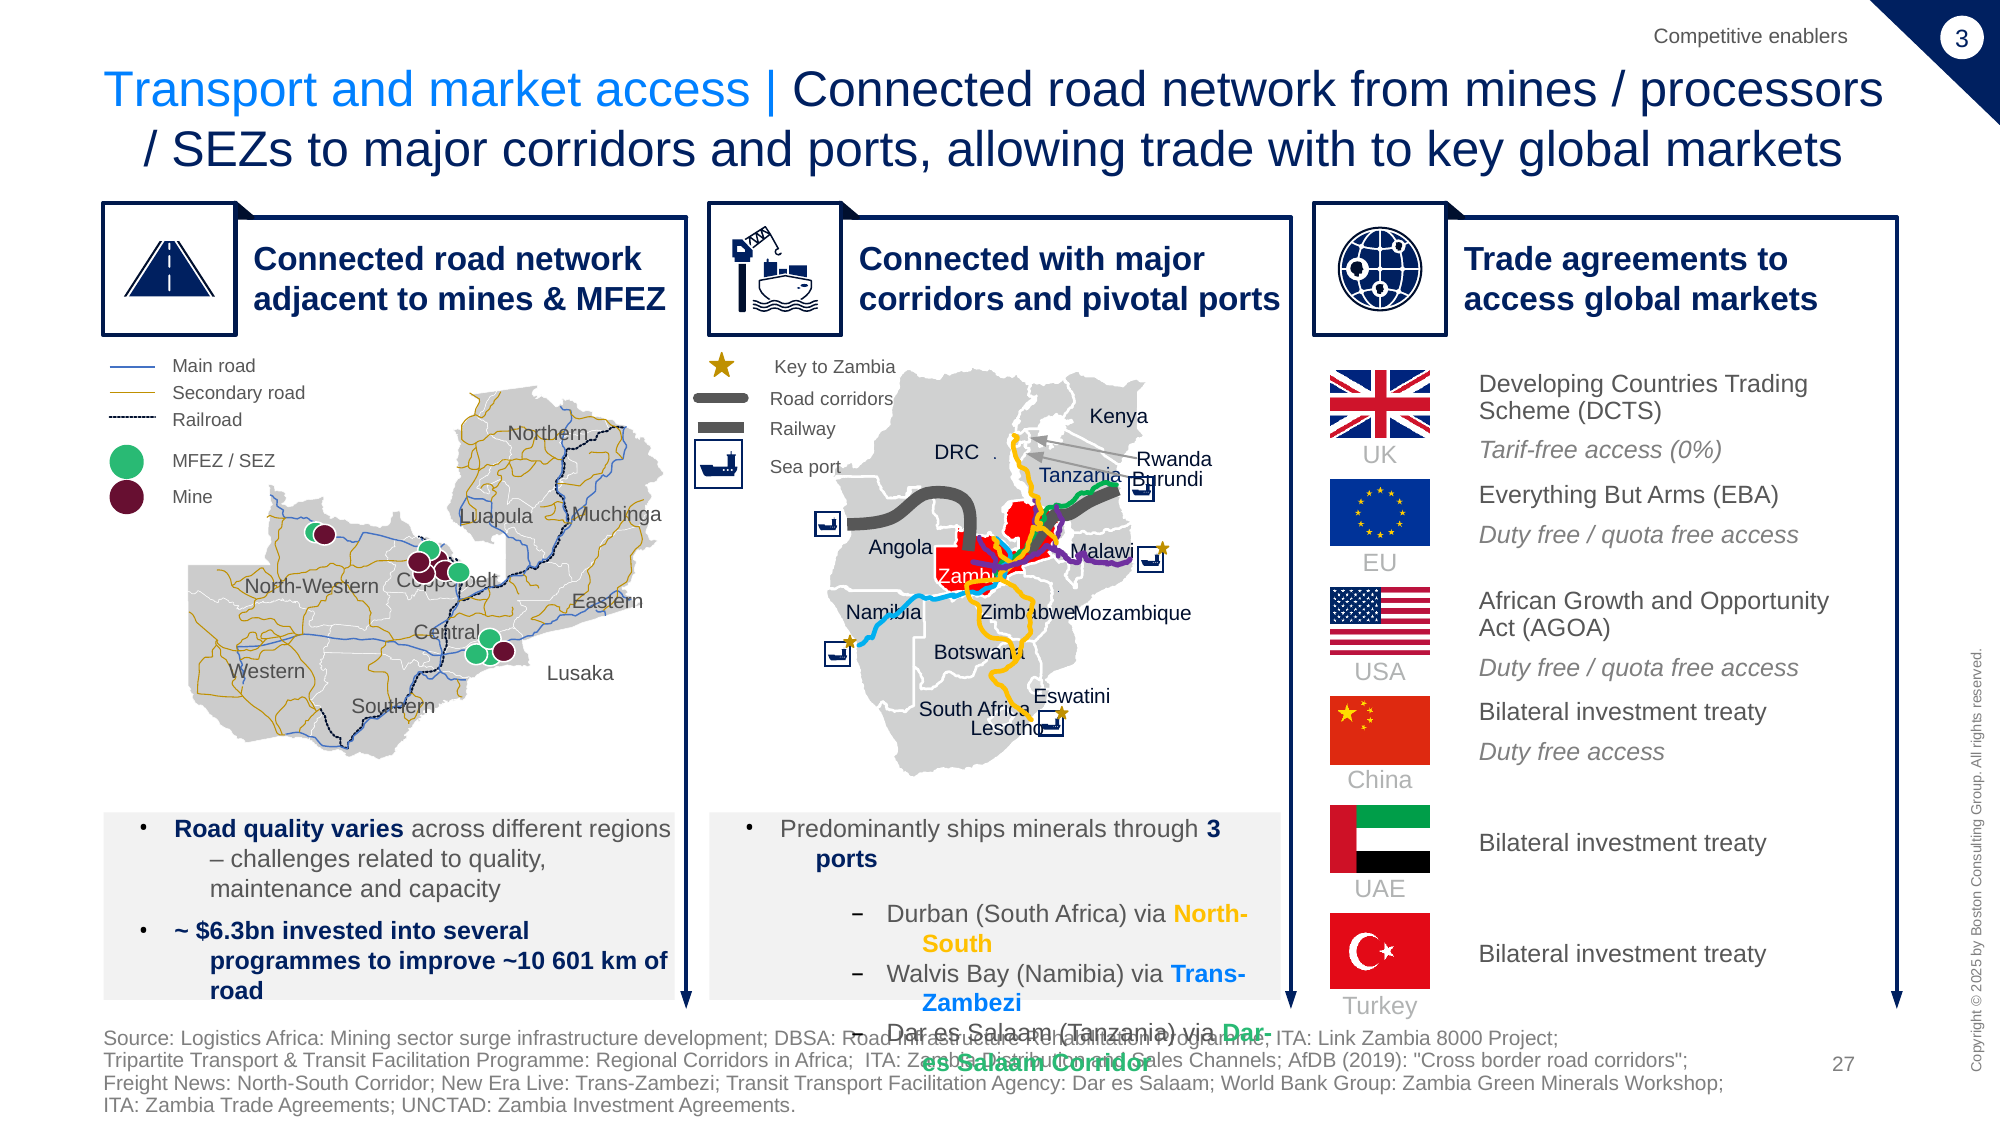

Competitive enablers
3
# Transport and market access | Connected road network from mines / processors / SEZs to major corridors and ports, allowing trade with to key global markets
Connected road network adjacent to mines & MFEZ
Connected with major corridors and pivotal ports
Trade agreements to access global markets
Main road
Secondary road
Railroad
MFEZ / SEZ
Mine
Key to Zambia
Road corridors
Railway
Sea port
Kenya
DRC
Rwanda
Tanzania
Burundi
Angola
Malawi
Zambia
Namibia
Zimbabwe
Mozambique
Botswana
Eswatini
South Africa
Lesotho
UK
Developing Countries Trading Scheme (DCTS)
Tarif-free access (0%)
Northern
Muchinga
Luapula
North-Western
Eastern
Central
Western
Southern
Copperbelt
Lusaka
EU
Everything But Arms (EBA)
Duty free / quota free access
USA
African Growth and Opportunity Act (AGOA)
Duty free / quota free access
China
Bilateral investment treaty
Duty free access
UAE
Bilateral investment treaty
Road quality varies across different regions – challenges related to quality, maintenance and capacity
~ $6.3bn invested into several programmes to improve ~10 601 km of road
Predominantly ships minerals through 3 ports
Durban (South Africa) via North-South
Walvis Bay (Namibia) via Trans-Zambezi
Dar es Salaam (Tanzania) via Dar-es Salaam Corridor
Turkey
Bilateral investment treaty
Source: Logistics Africa: Mining sector surge infrastructure development; DBSA: Road Infrastructure Rehabilitation Programme; ITA: Link Zambia 8000 Project; Tripartite Transport & Transit Facilitation Programme: Regional Corridors in Africa; ITA: Zambia Distribution and Sales Channels; AfDB (2019): "Cross border road corridors"; Freight News: North-South Corridor; New Era Live: Trans-Zambezi; Transit Transport Facilitation Agency: Dar es Salaam; World Bank Group: Zambia Green Minerals Workshop; ITA: Zambia Trade Agreements; UNCTAD: Zambia Investment Agreements.